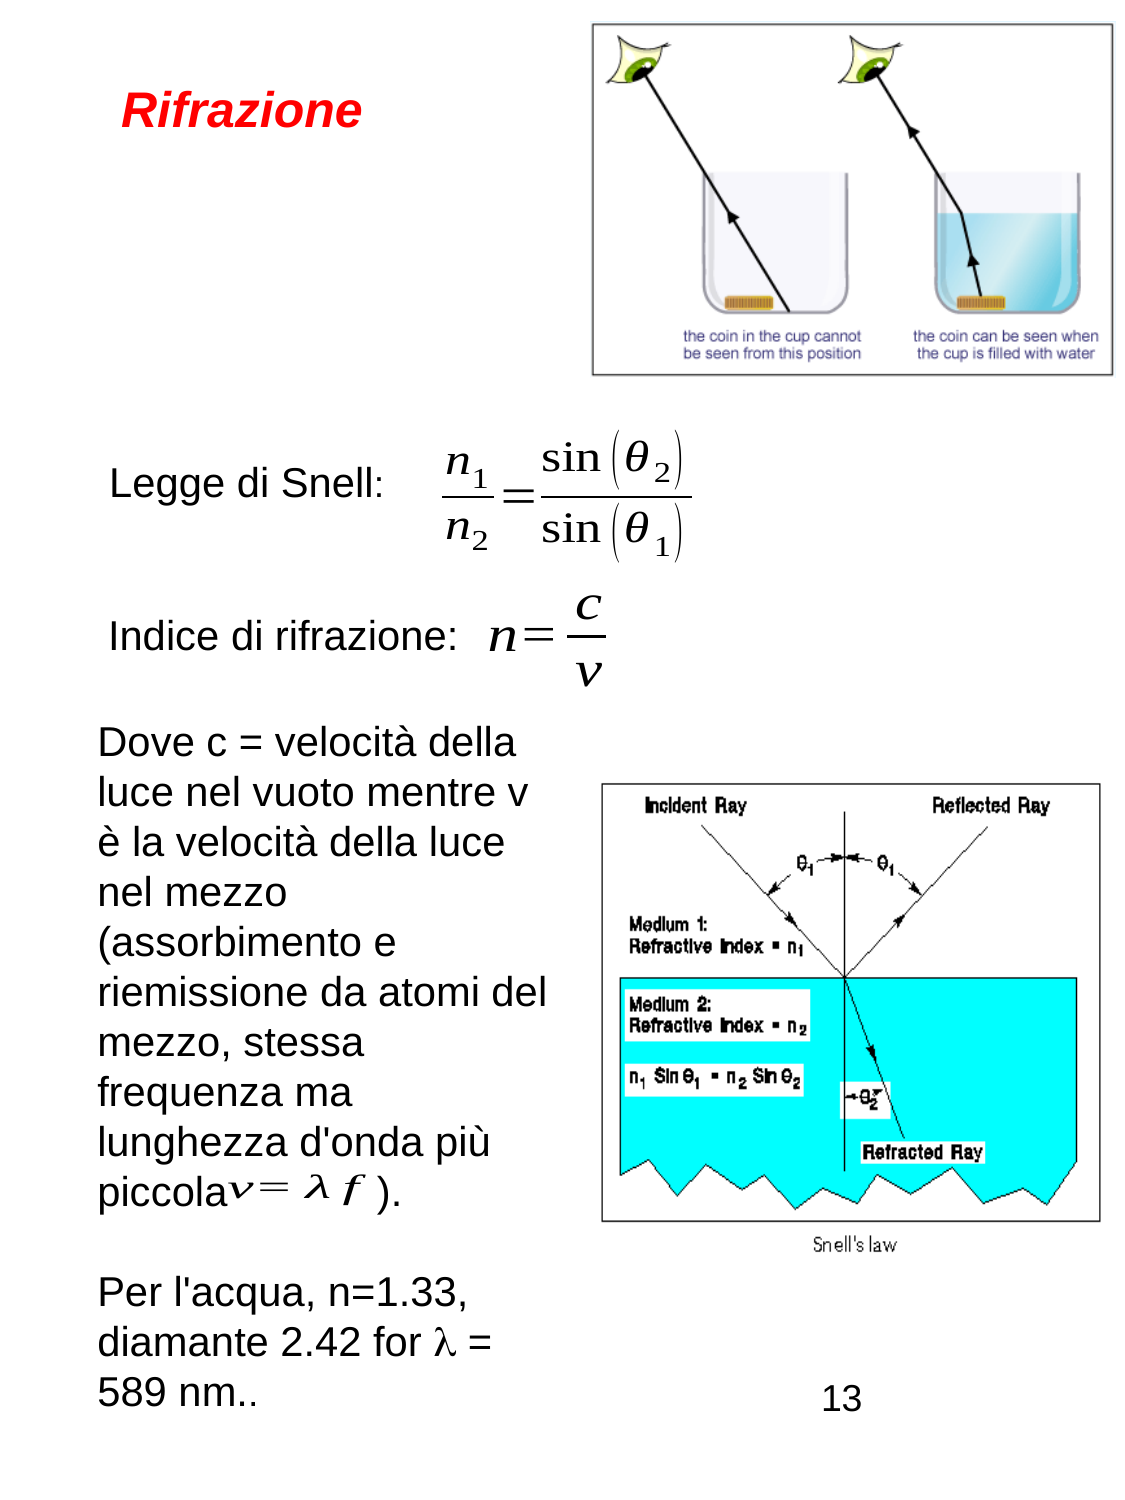

Rifrazione
Legge di Snell:
Indice di rifrazione:
Dove c = velocità della luce nel vuoto mentre v è la velocità della luce nel mezzo (assorbimento e riemissione da atomi del mezzo, stessa frequenza ma lunghezza d'onda più piccola ).
Per l'acqua, n=1.33, diamante 2.42 for  = 589 nm..
P19 Onde Ottica
13